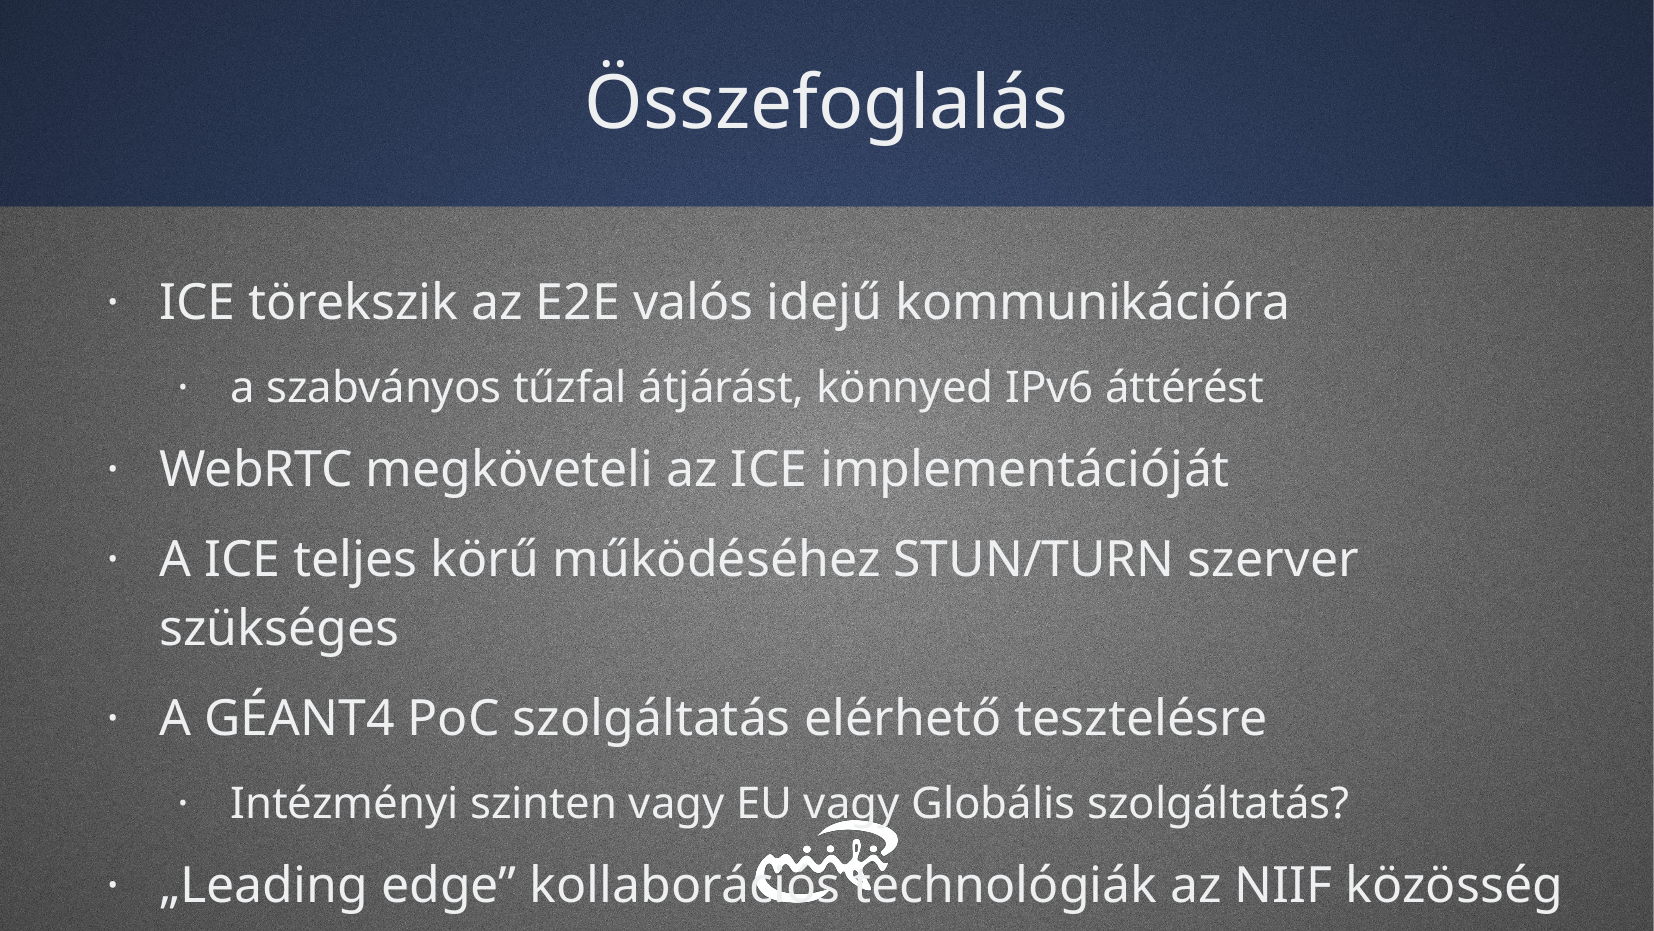

# Összefoglalás
ICE törekszik az E2E valós idejű kommunikációra
a szabványos tűzfal átjárást, könnyed IPv6 áttérést
WebRTC megköveteli az ICE implementációját
A ICE teljes körű működéséhez STUN/TURN szerver szükséges
A GÉANT4 PoC szolgáltatás elérhető tesztelésre
Intézményi szinten vagy EU vagy Globális szolgáltatás?
„Leading edge” kollaborációs technológiák az NIIF közösség szolgálatában